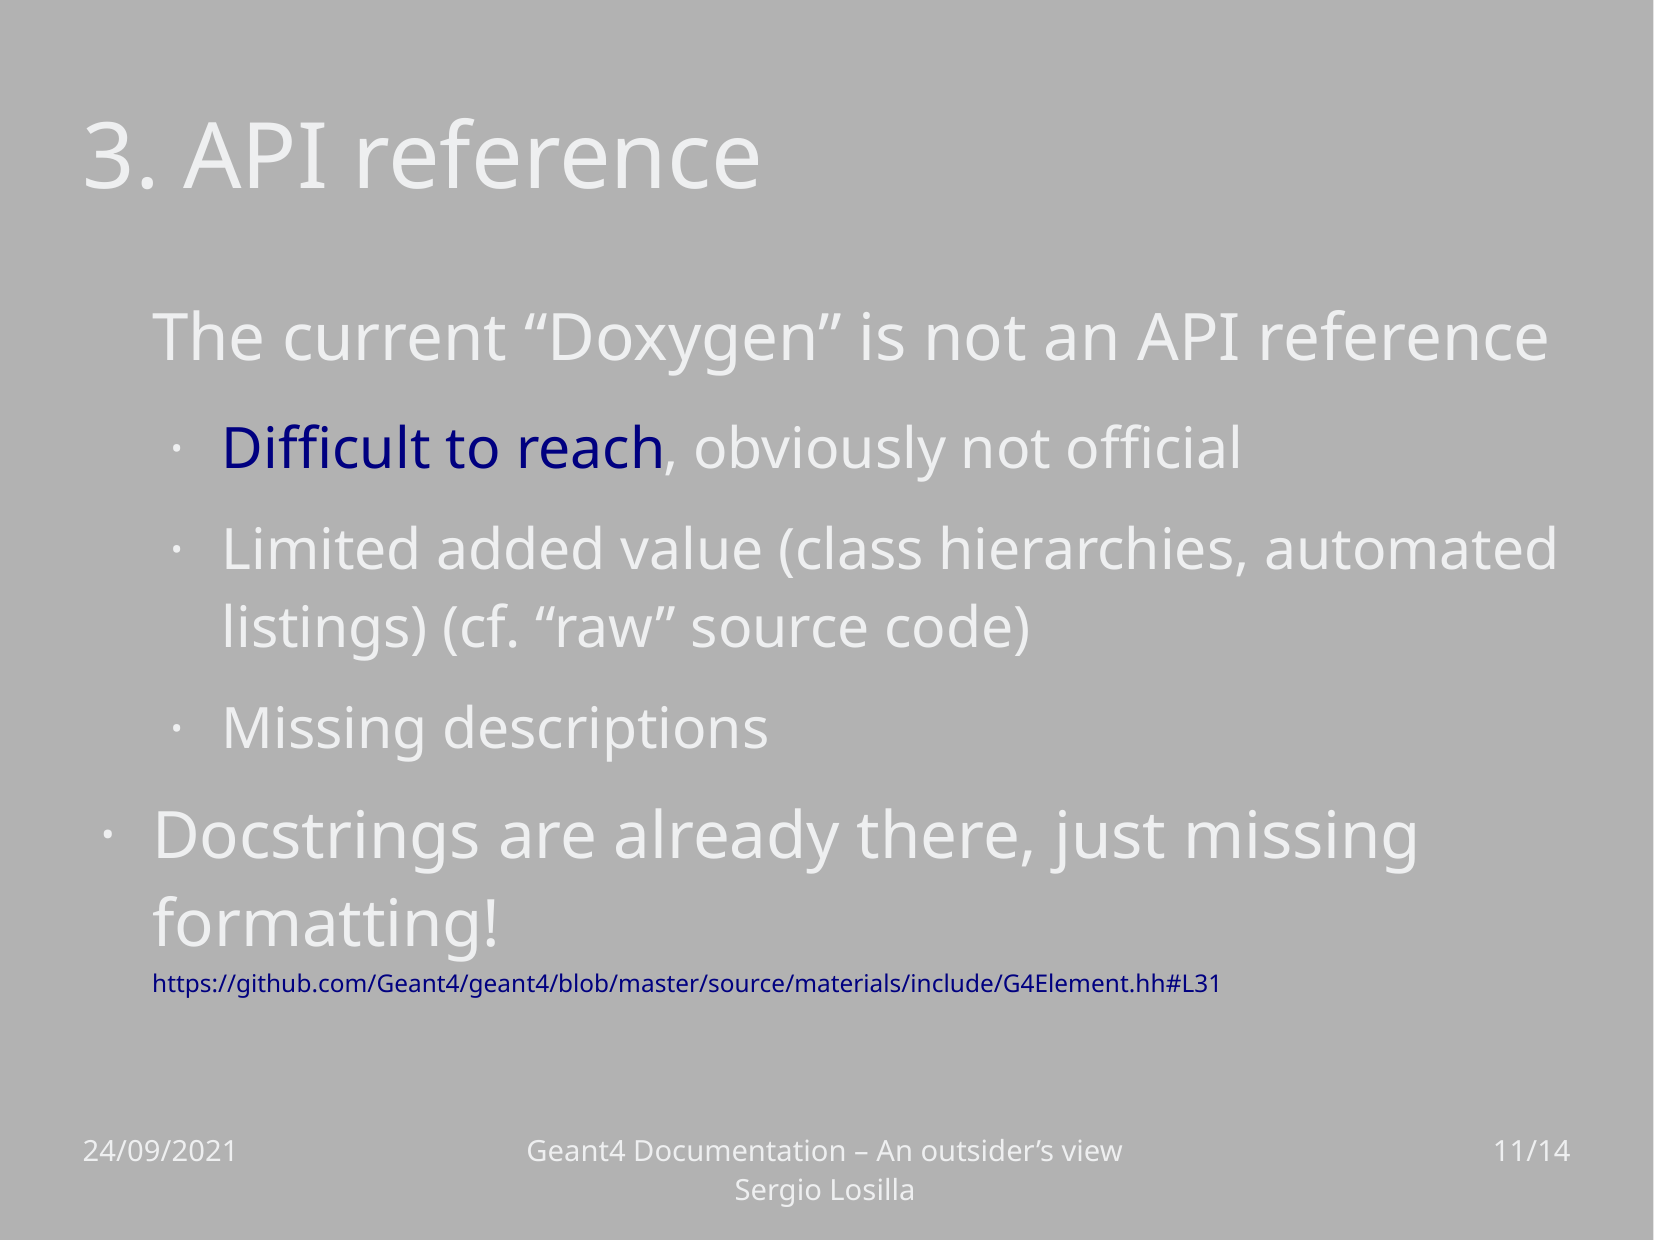

# 3. API reference
The current “Doxygen” is not an API reference
Difficult to reach, obviously not official
Limited added value (class hierarchies, automated listings) (cf. “raw” source code)
Missing descriptions
Docstrings are already there, just missing formatting!
https://github.com/Geant4/geant4/blob/master/source/materials/include/G4Element.hh#L31
11